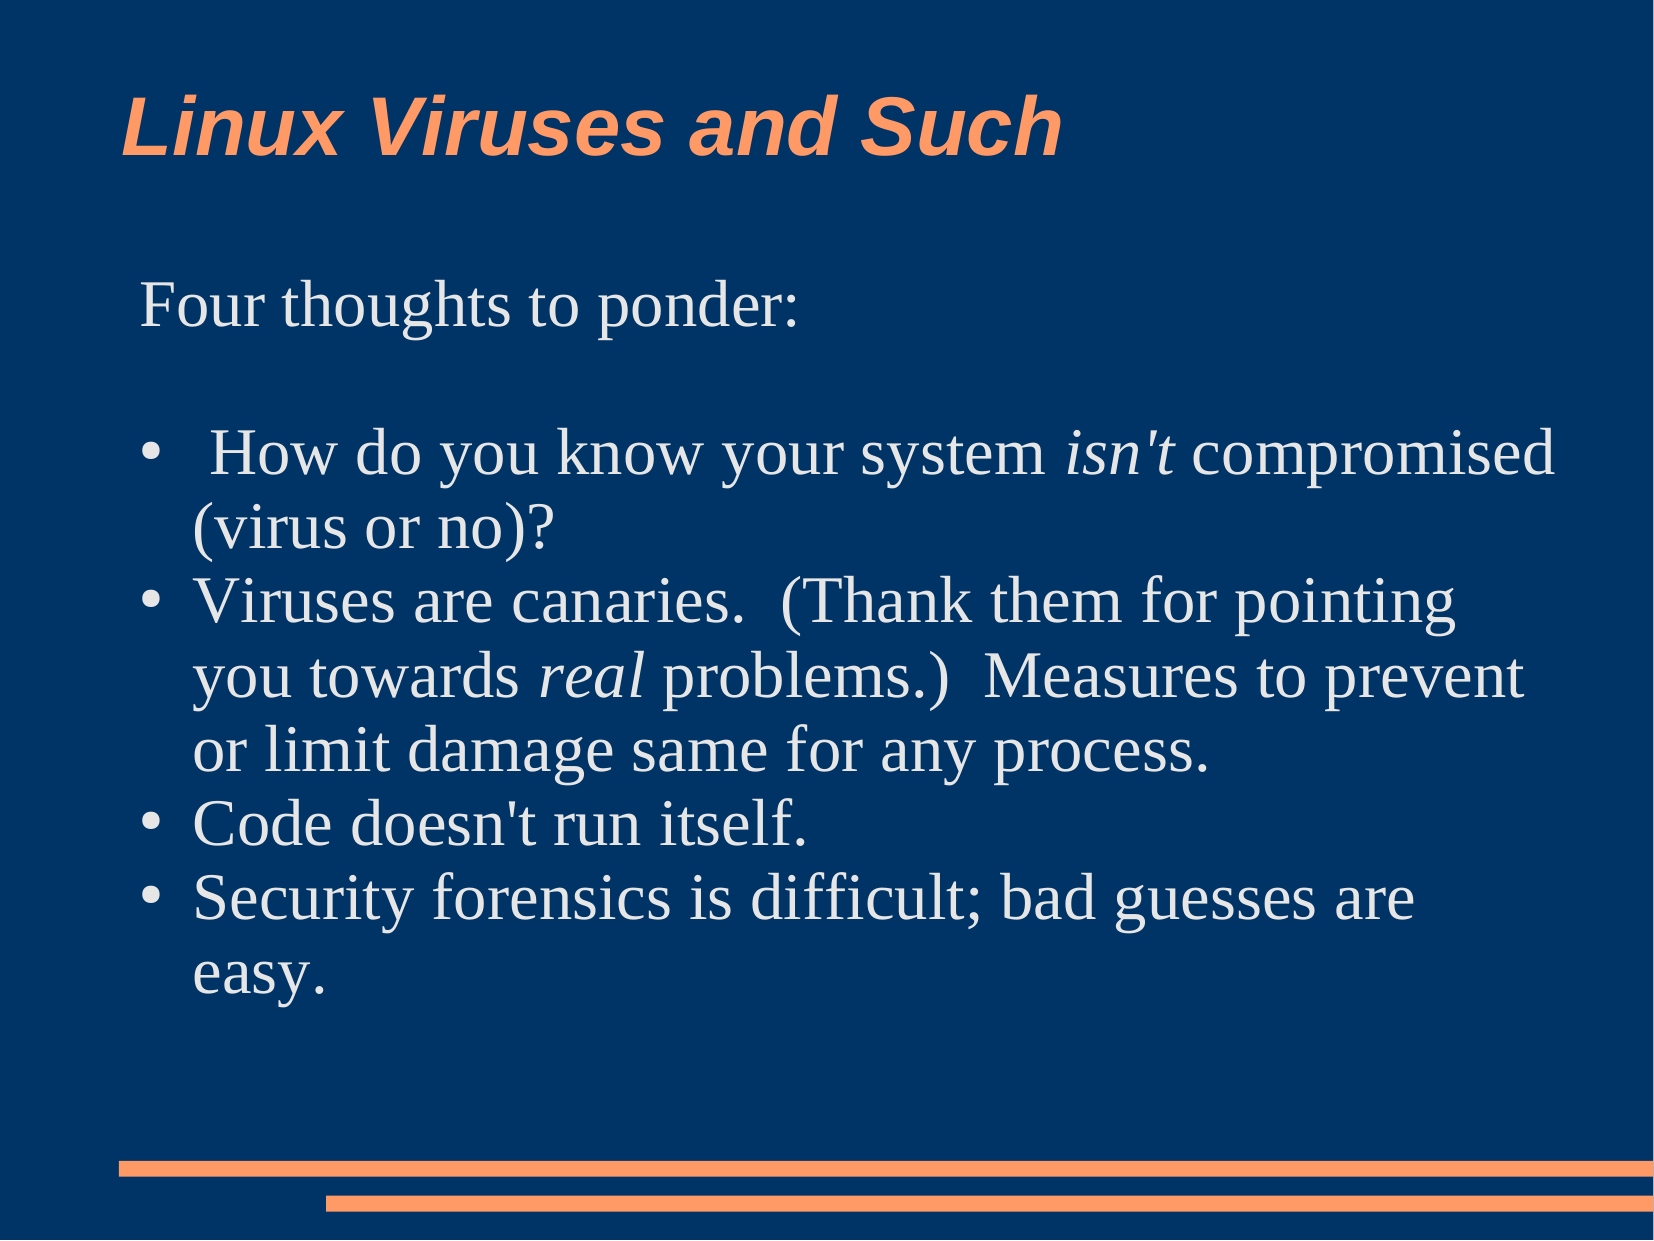

# Linux Viruses and Such
Four thoughts to ponder:
 How do you know your system isn't compromised (virus or no)?
Viruses are canaries. (Thank them for pointing you towards real problems.) Measures to prevent or limit damage same for any process.
Code doesn't run itself.
Security forensics is difficult; bad guesses are easy.